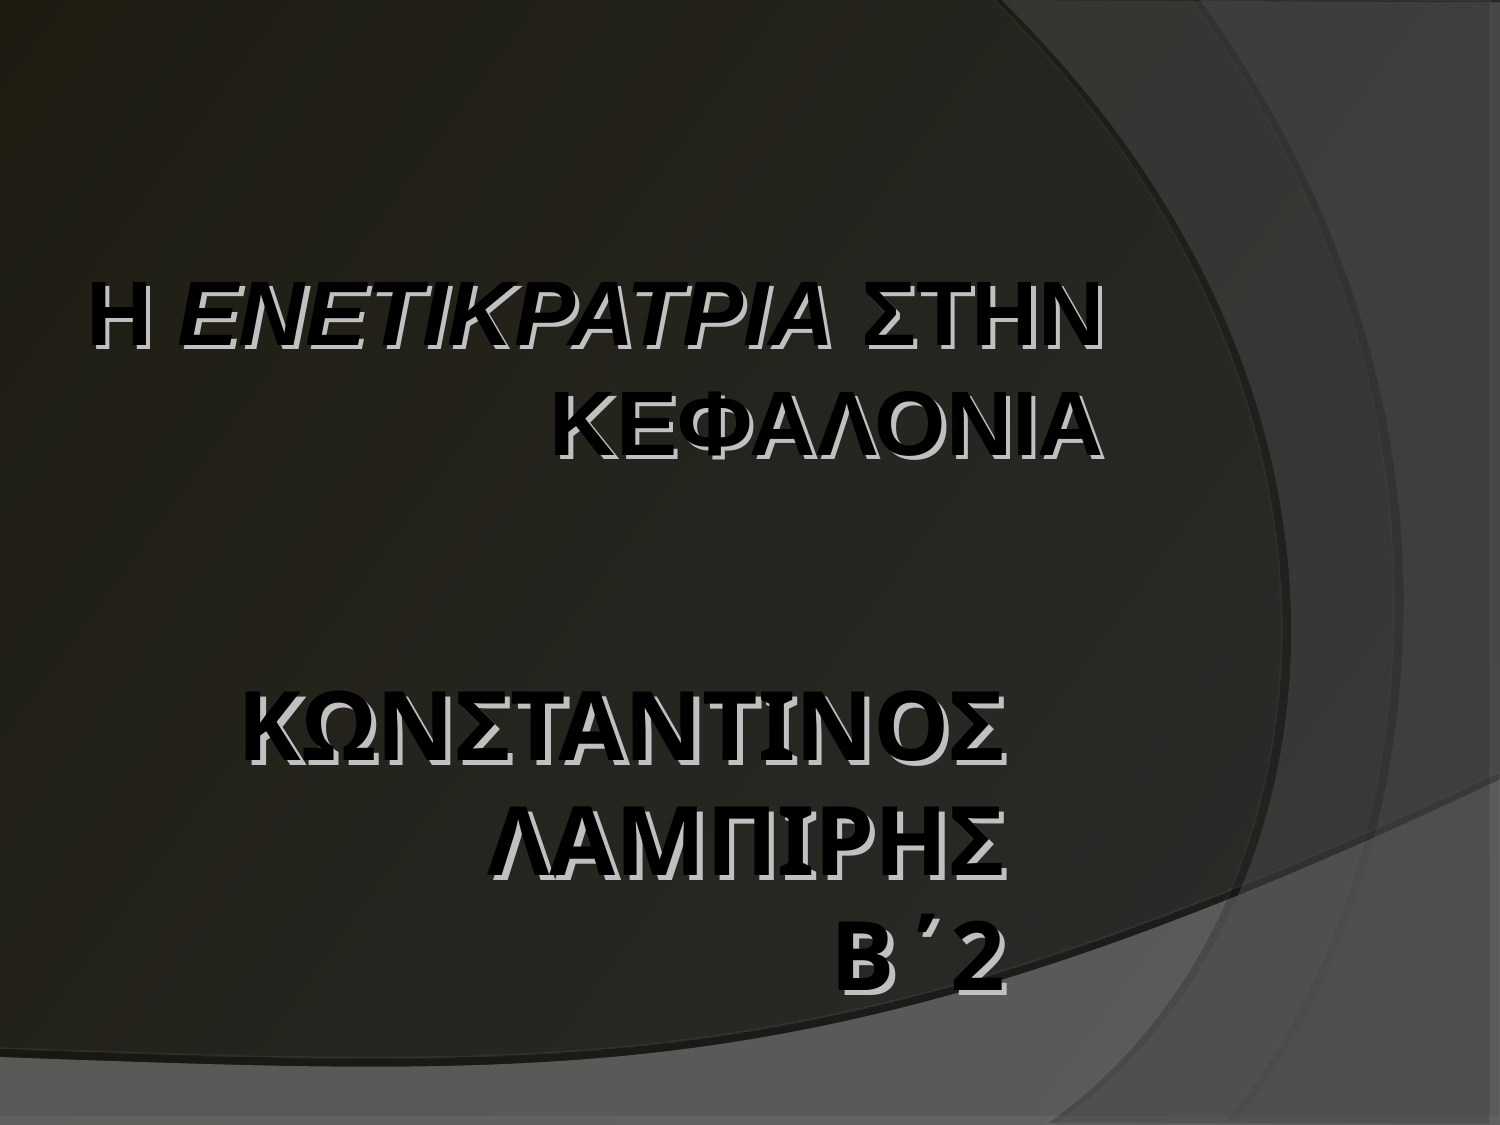

Η ΕΝΕΤΙΚΡΑΤΡΙΑ ΣΤΗΝ ΚΕΦΑΛΟΝΙΑ
# ΚΩΝΣΤΑΝΤΙΝΟΣ ΛΑΜΠΙΡΗΣ Β΄2